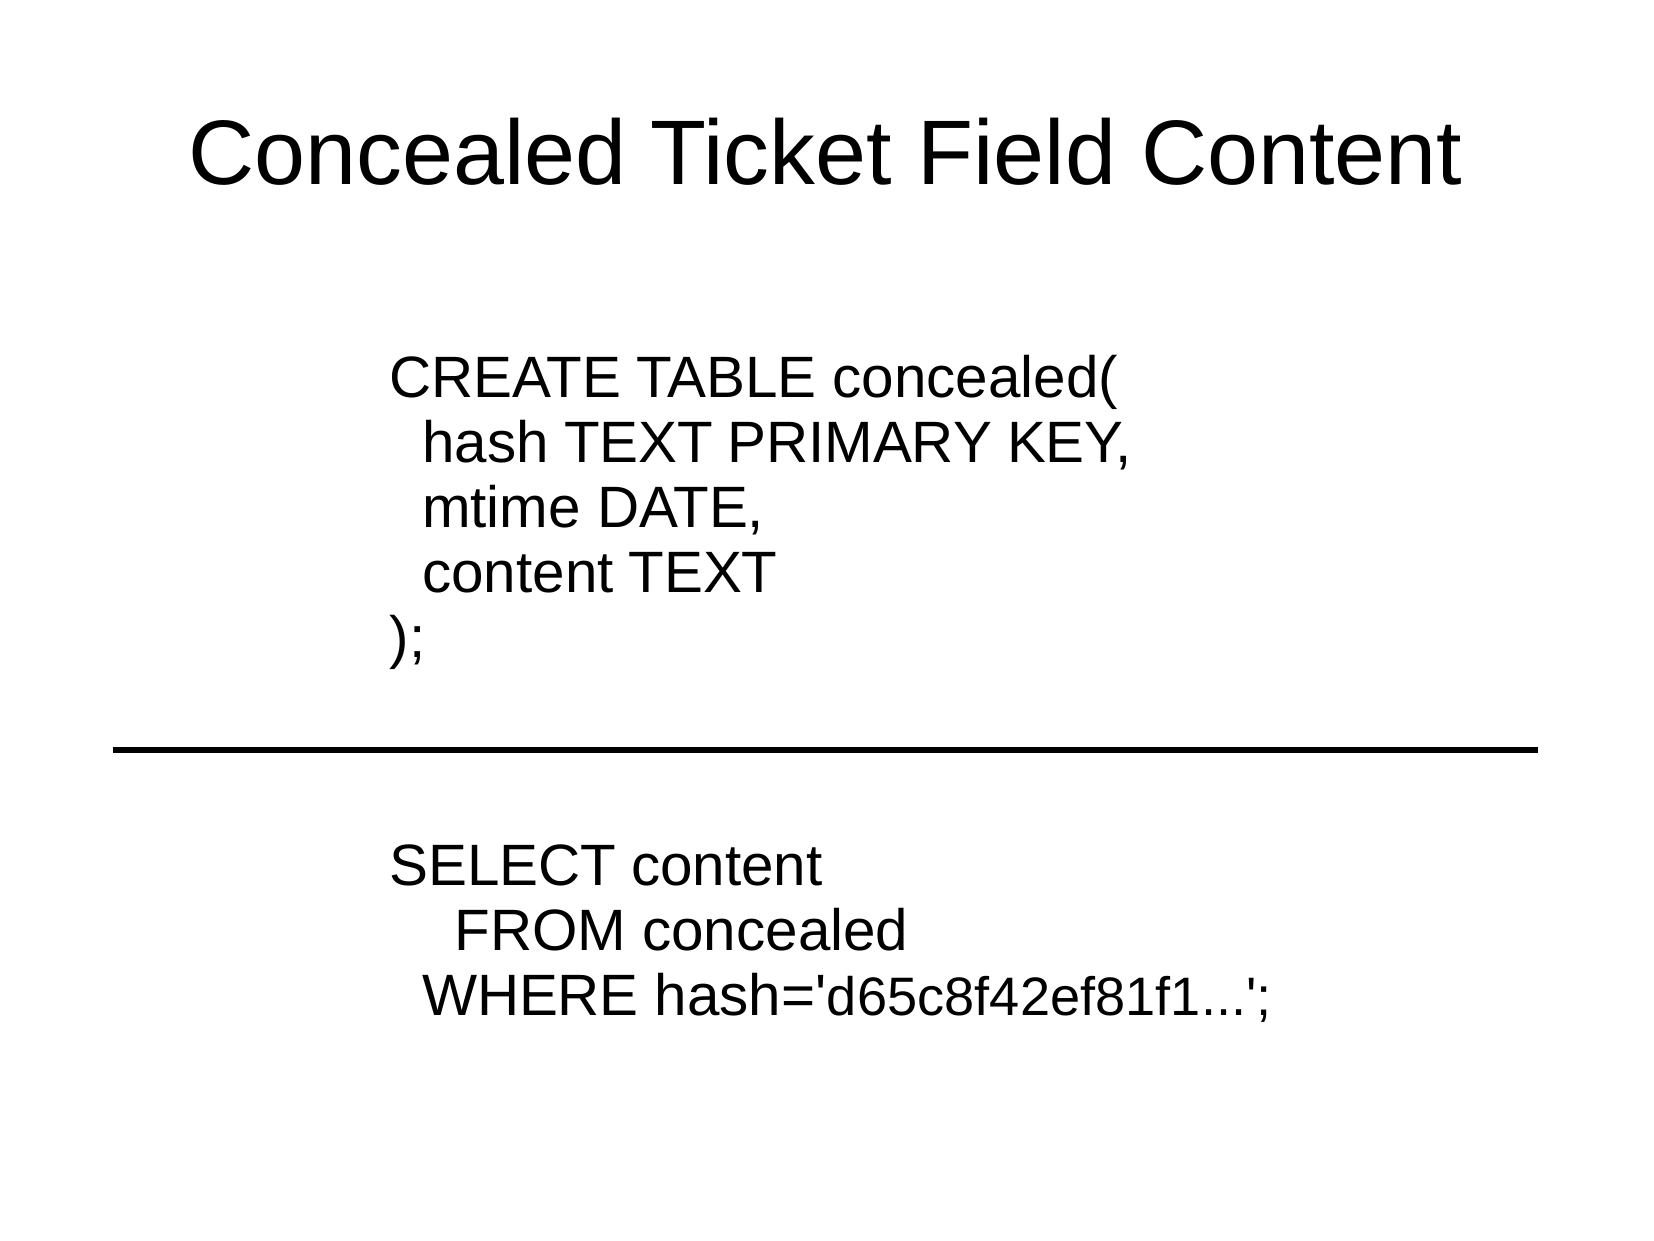

# Concealed Ticket Field Content
CREATE TABLE concealed(
 hash TEXT PRIMARY KEY,
 mtime DATE,
 content TEXT
);
SELECT content
 FROM concealed
 WHERE hash='d65c8f42ef81f1...';